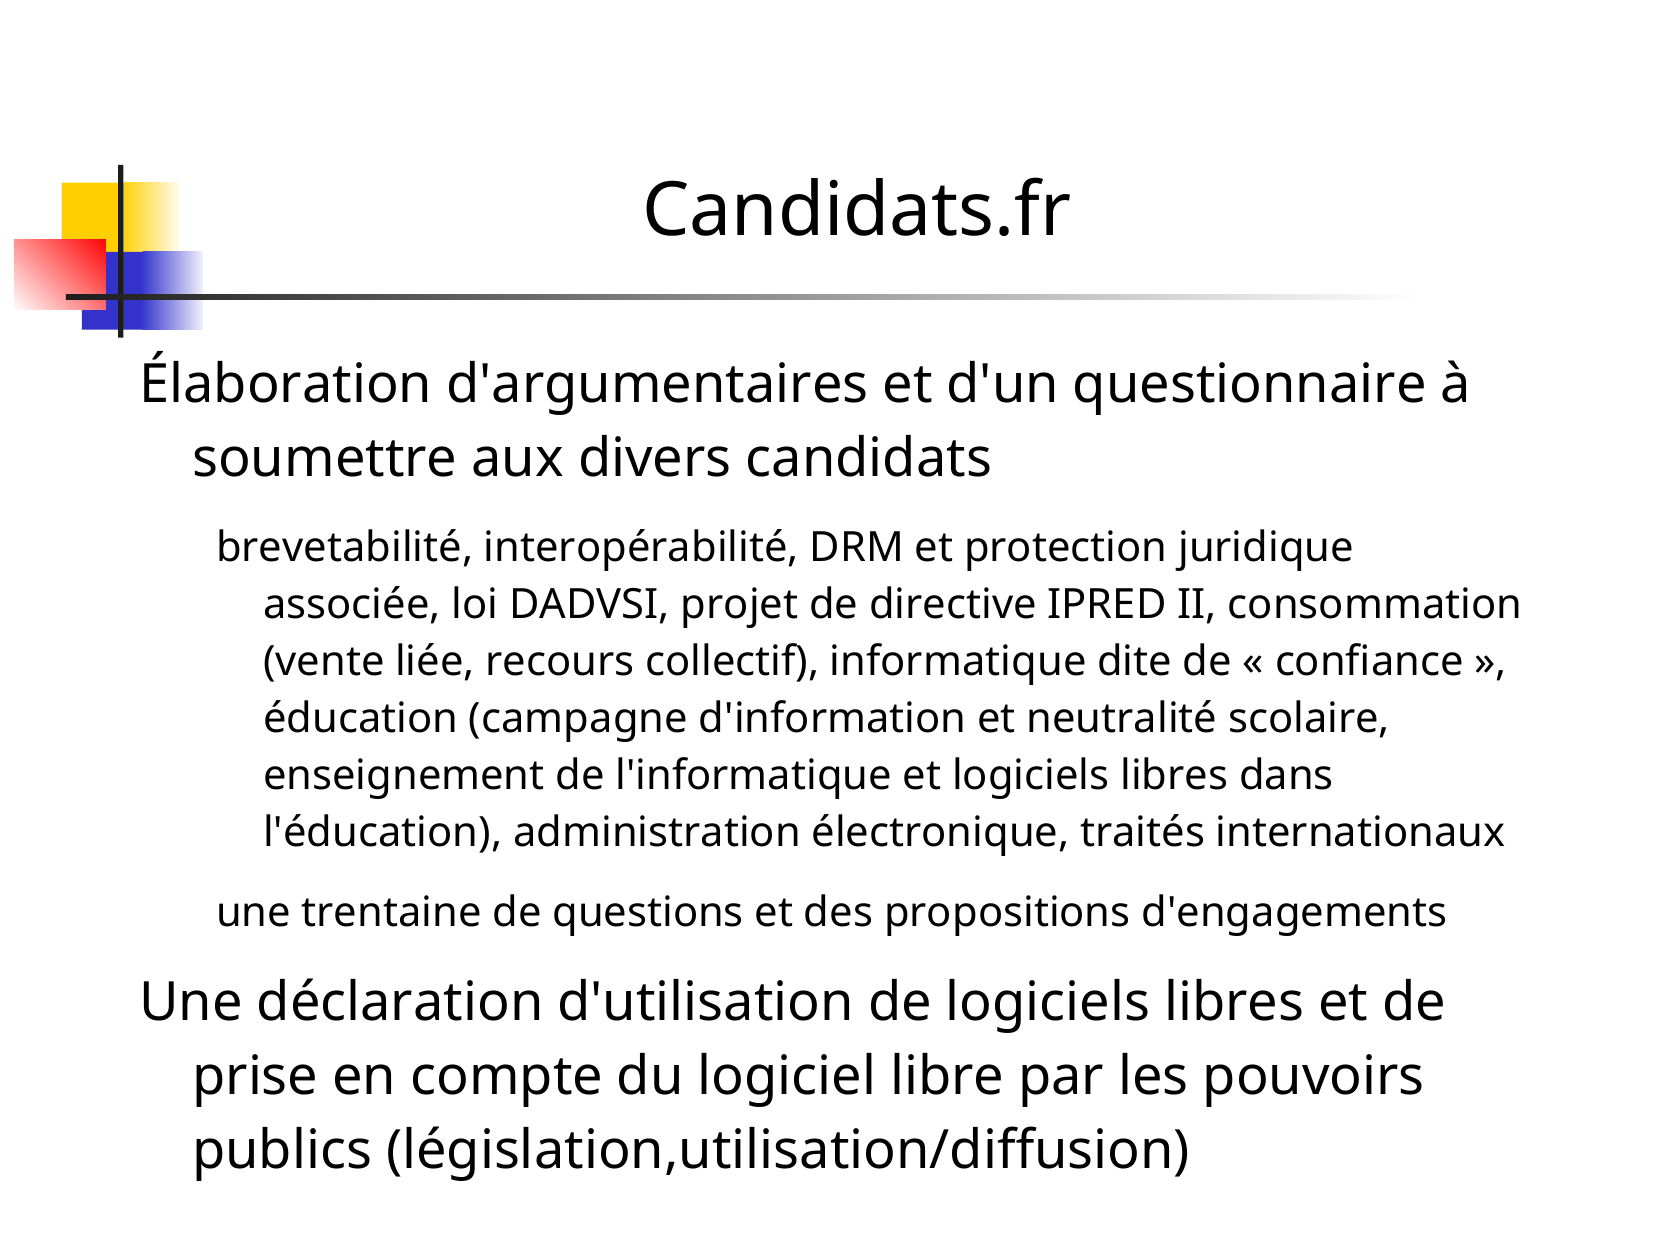

# Candidats.fr
Élaboration d'argumentaires et d'un questionnaire à soumettre aux divers candidats
brevetabilité, interopérabilité, DRM et protection juridique associée, loi DADVSI, projet de directive IPRED II, consommation (vente liée, recours collectif), informatique dite de « confiance », éducation (campagne d'information et neutralité scolaire, enseignement de l'informatique et logiciels libres dans l'éducation), administration électronique, traités internationaux
une trentaine de questions et des propositions d'engagements
Une déclaration d'utilisation de logiciels libres et de prise en compte du logiciel libre par les pouvoirs publics (législation,utilisation/diffusion)